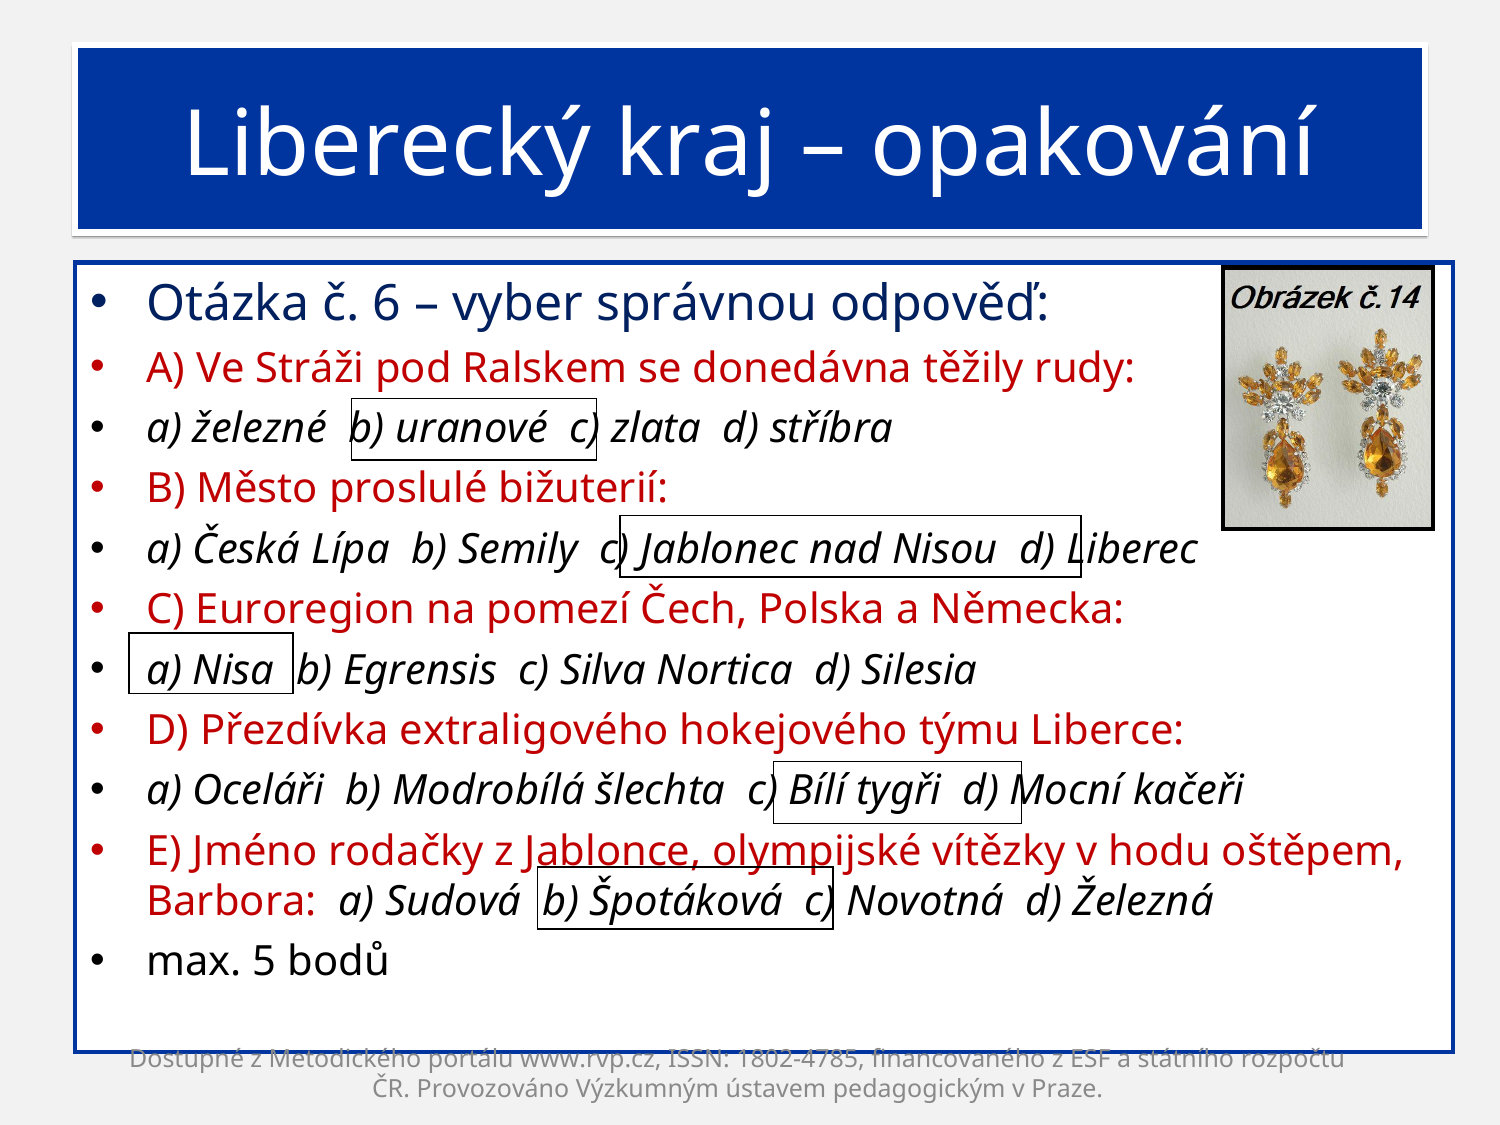

# Liberecký kraj – opakování
Otázka č. 6 – vyber správnou odpověď:
A) Ve Stráži pod Ralskem se donedávna těžily rudy:
a) železné b) uranové c) zlata d) stříbra
B) Město proslulé bižuterií:
a) Česká Lípa b) Semily c) Jablonec nad Nisou d) Liberec
C) Euroregion na pomezí Čech, Polska a Německa:
a) Nisa b) Egrensis c) Silva Nortica d) Silesia
D) Přezdívka extraligového hokejového týmu Liberce:
a) Oceláři b) Modrobílá šlechta c) Bílí tygři d) Mocní kačeři
E) Jméno rodačky z Jablonce, olympijské vítězky v hodu oštěpem, Barbora: a) Sudová b) Špotáková c) Novotná d) Železná
max. 5 bodů
Dostupné z Metodického portálu www.rvp.cz, ISSN: 1802-4785, financovaného z ESF a státního rozpočtu ČR. Provozováno Výzkumným ústavem pedagogickým v Praze.